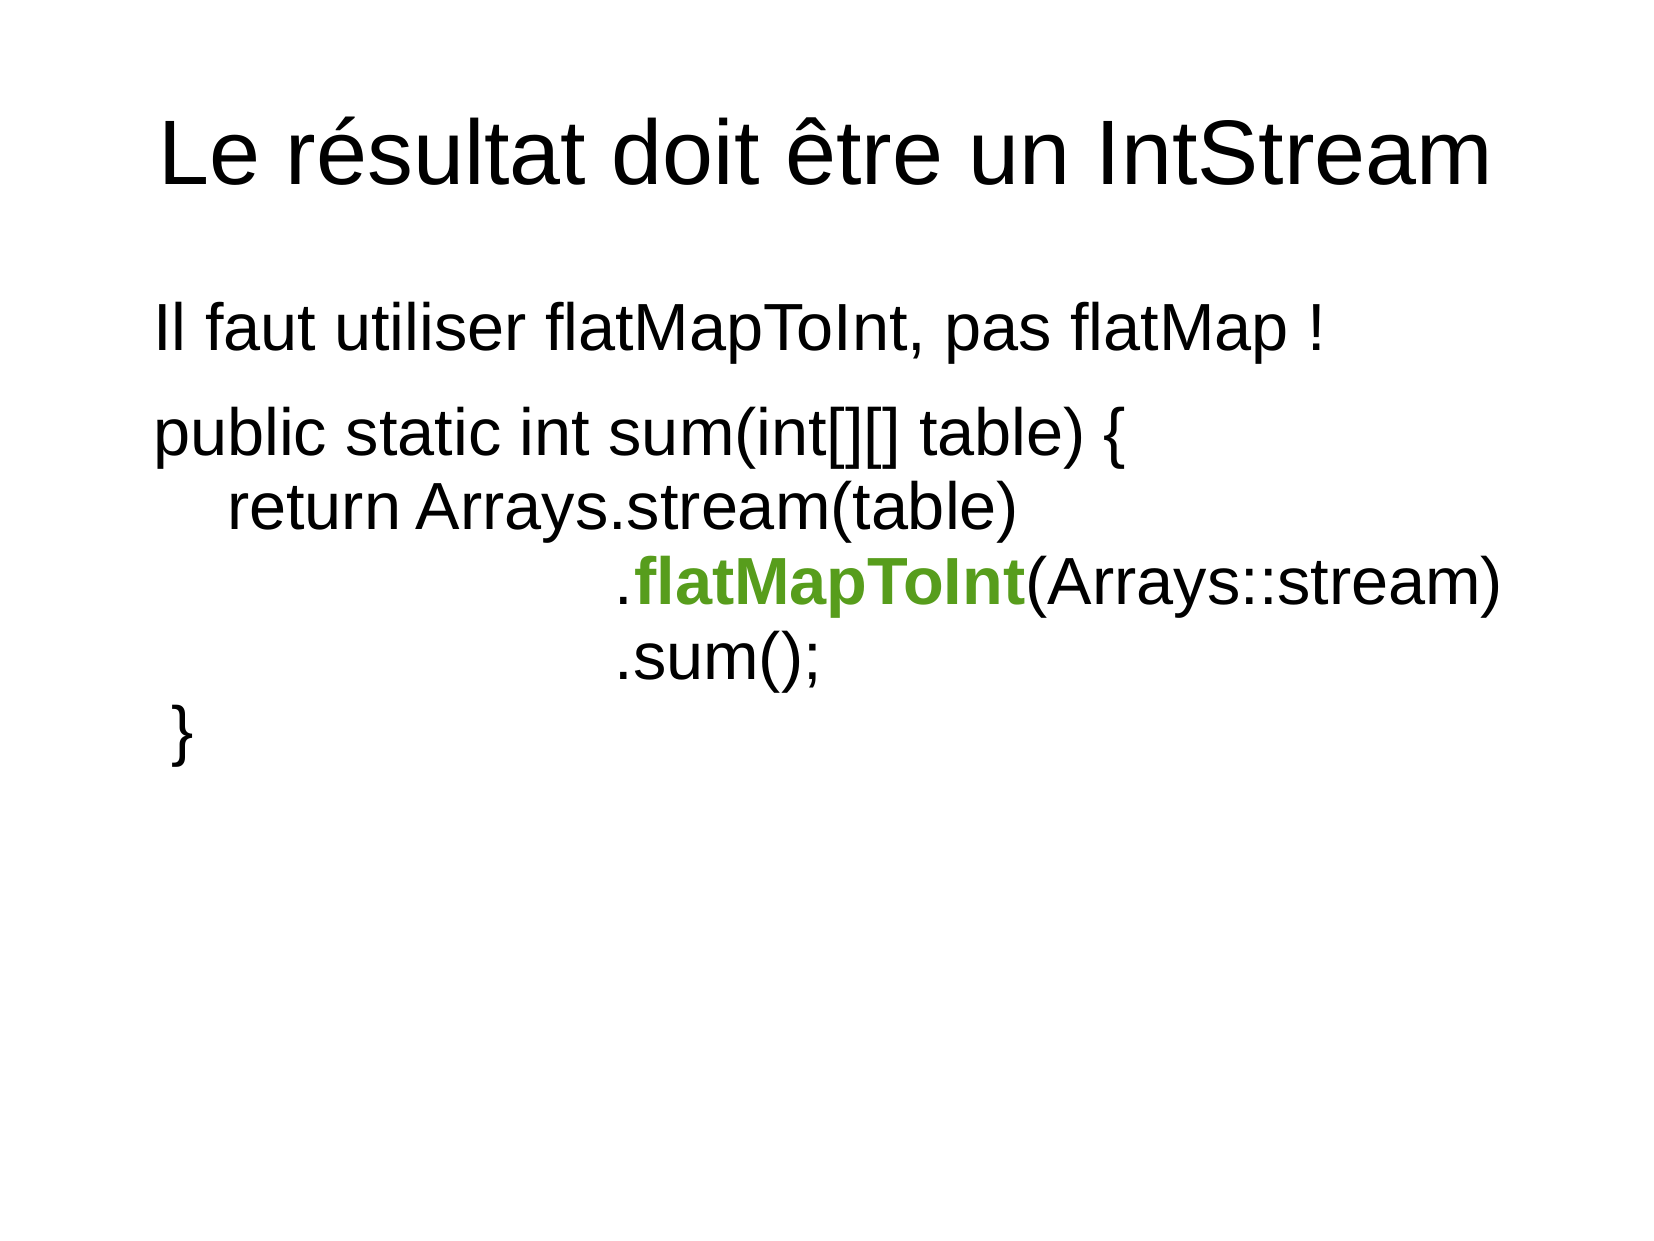

# Le résultat doit être un IntStream
Il faut utiliser flatMapToInt, pas flatMap !
public static int sum(int[][] table) {
 return Arrays.stream(table)
 .flatMapToInt(Arrays::stream)
 .sum();
 }